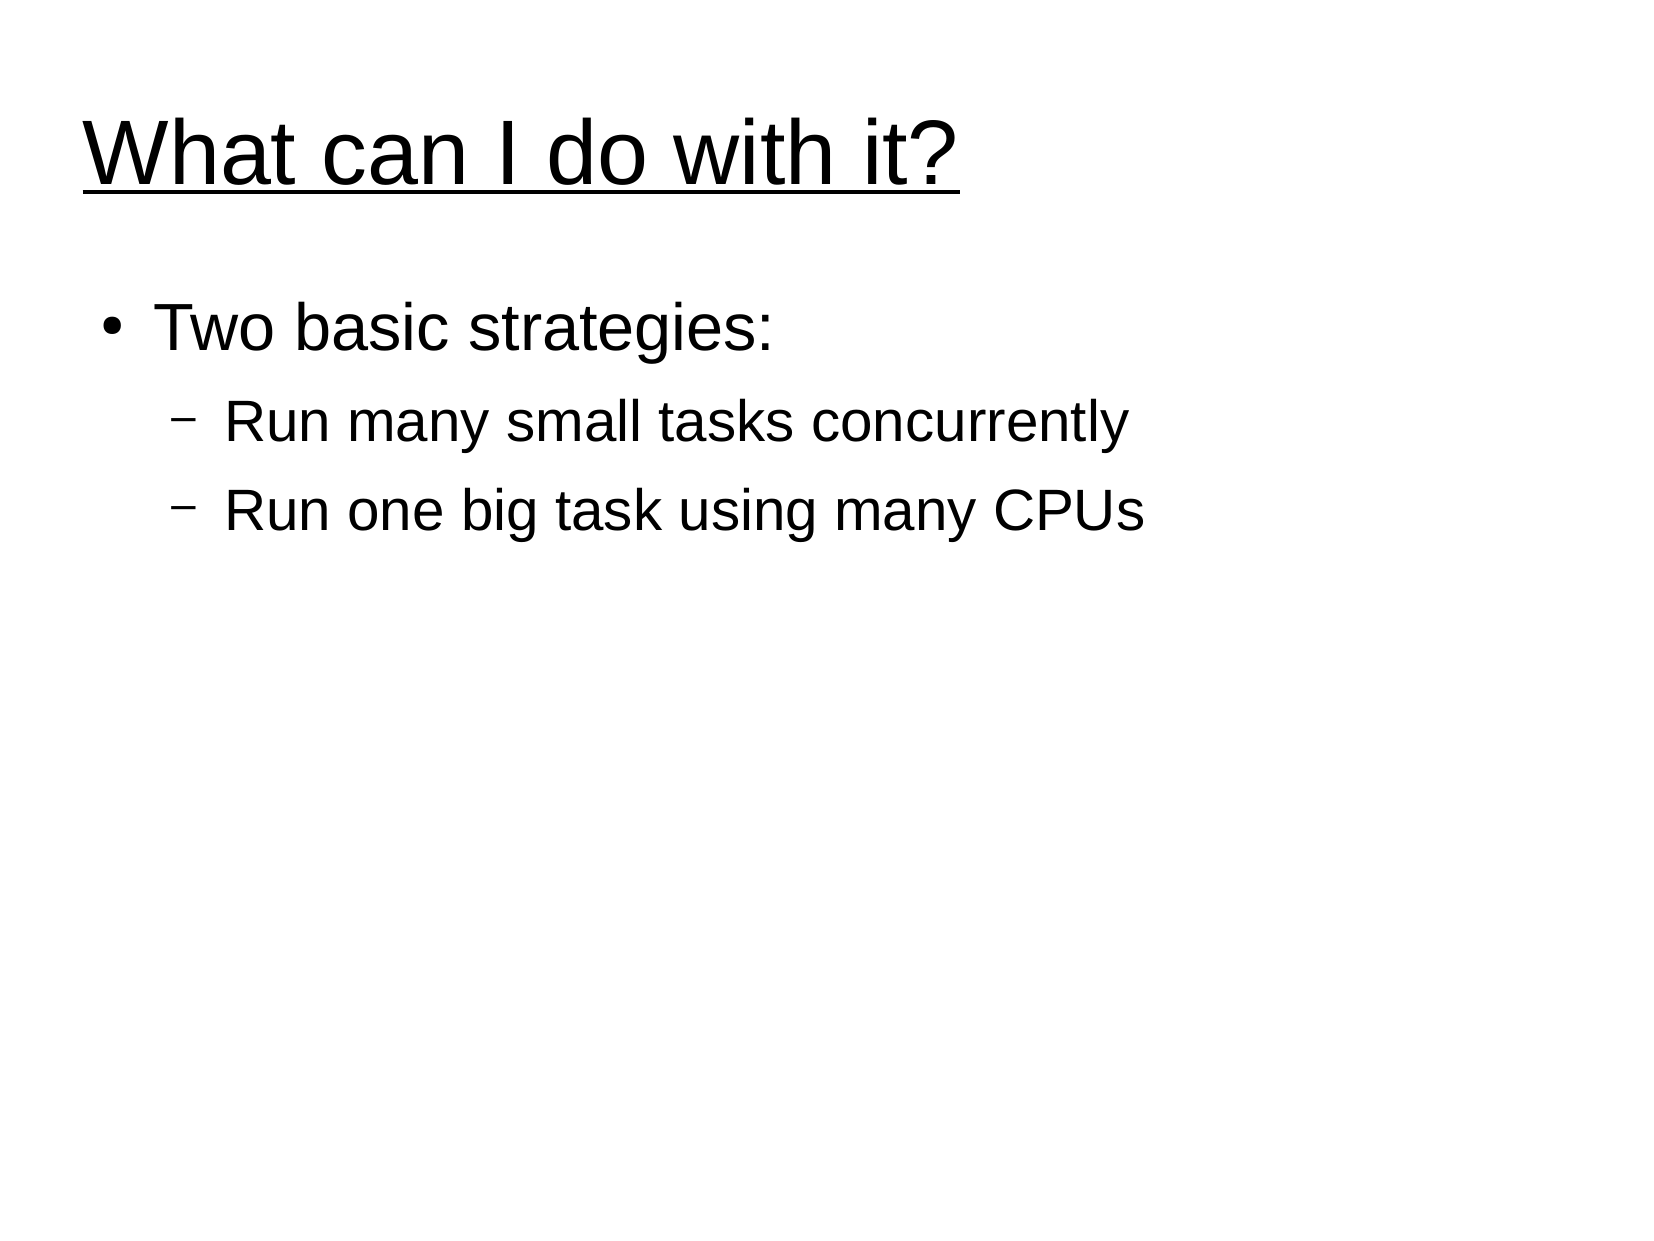

# What can I do with it?
Two basic strategies:
Run many small tasks concurrently
Run one big task using many CPUs